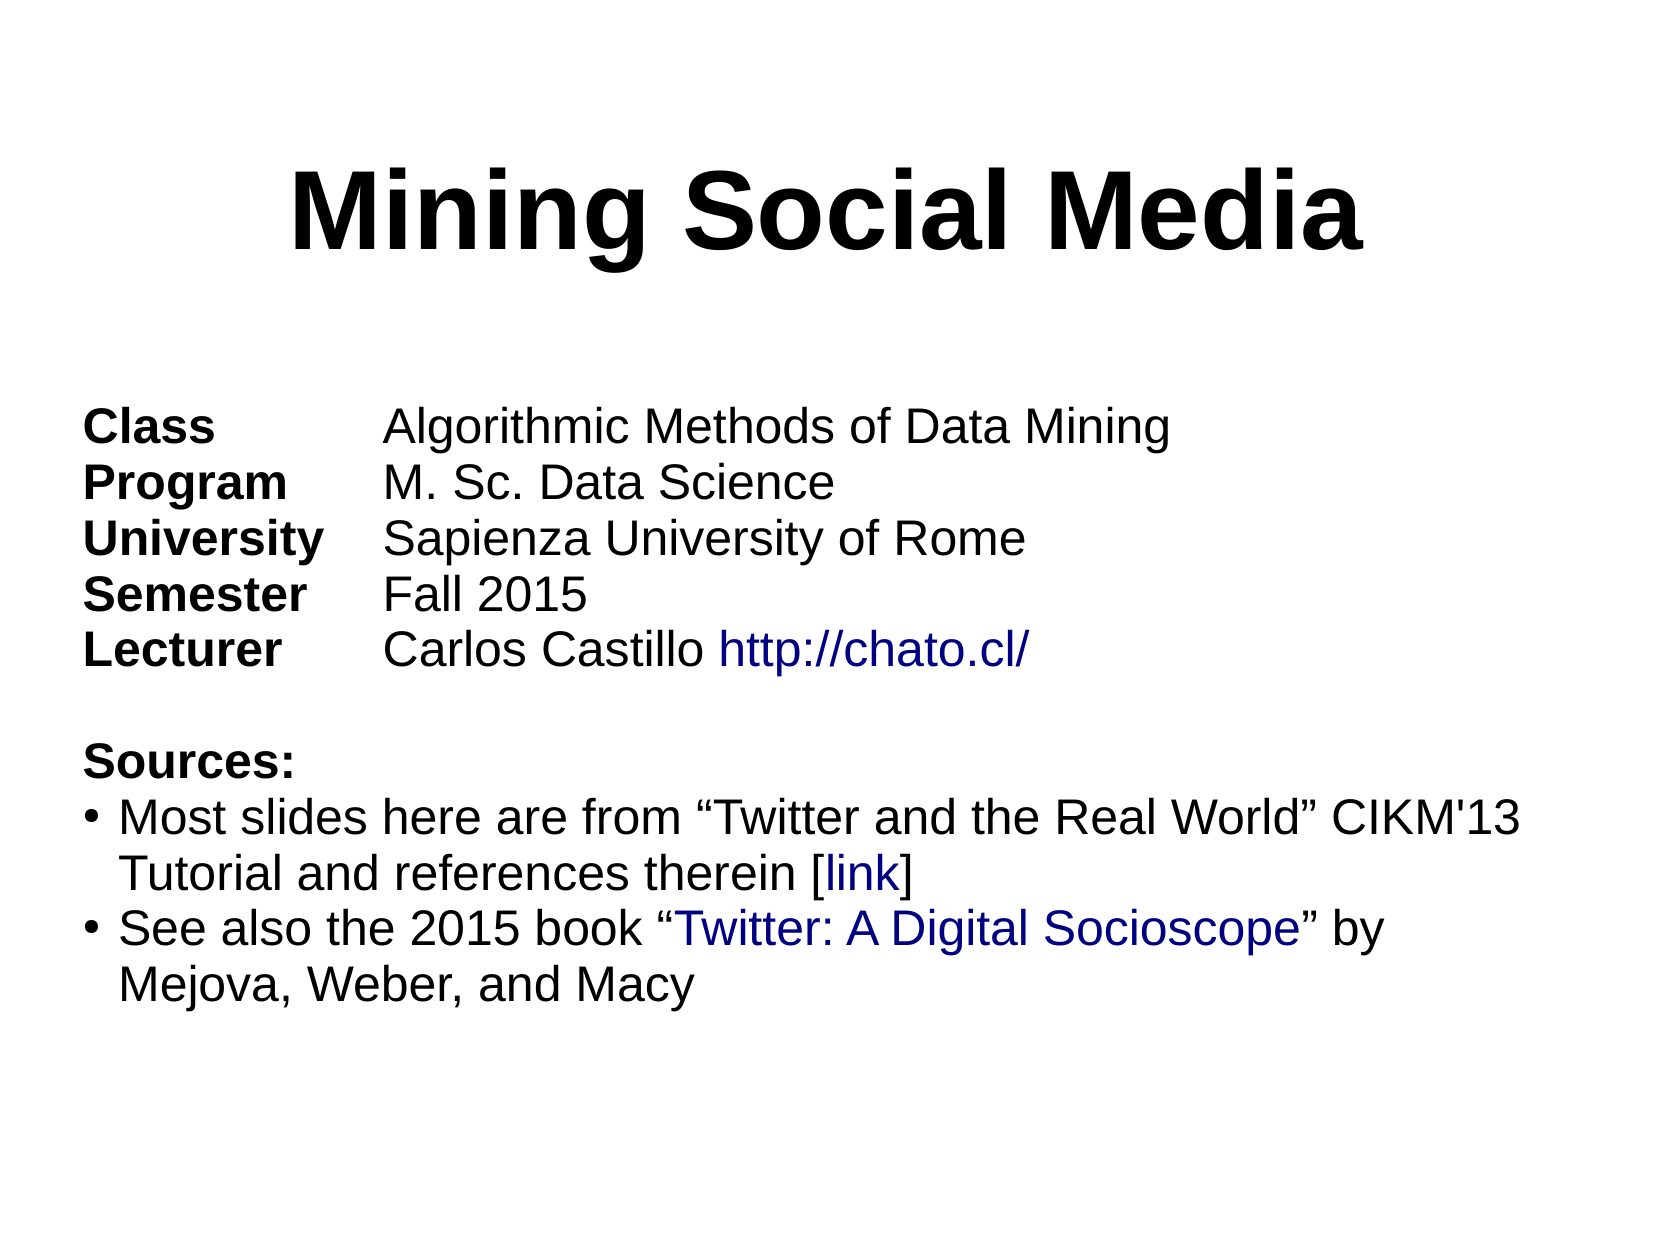

# Mining Social Media
Class			Algorithmic Methods of Data Mining
Program		M. Sc. Data Science
University	Sapienza University of Rome
Semester	Fall 2015
Lecturer		Carlos Castillo http://chato.cl/
Sources:
Most slides here are from “Twitter and the Real World” CIKM'13 Tutorial and references therein [link]
See also the 2015 book “Twitter: A Digital Socioscope” by Mejova, Weber, and Macy